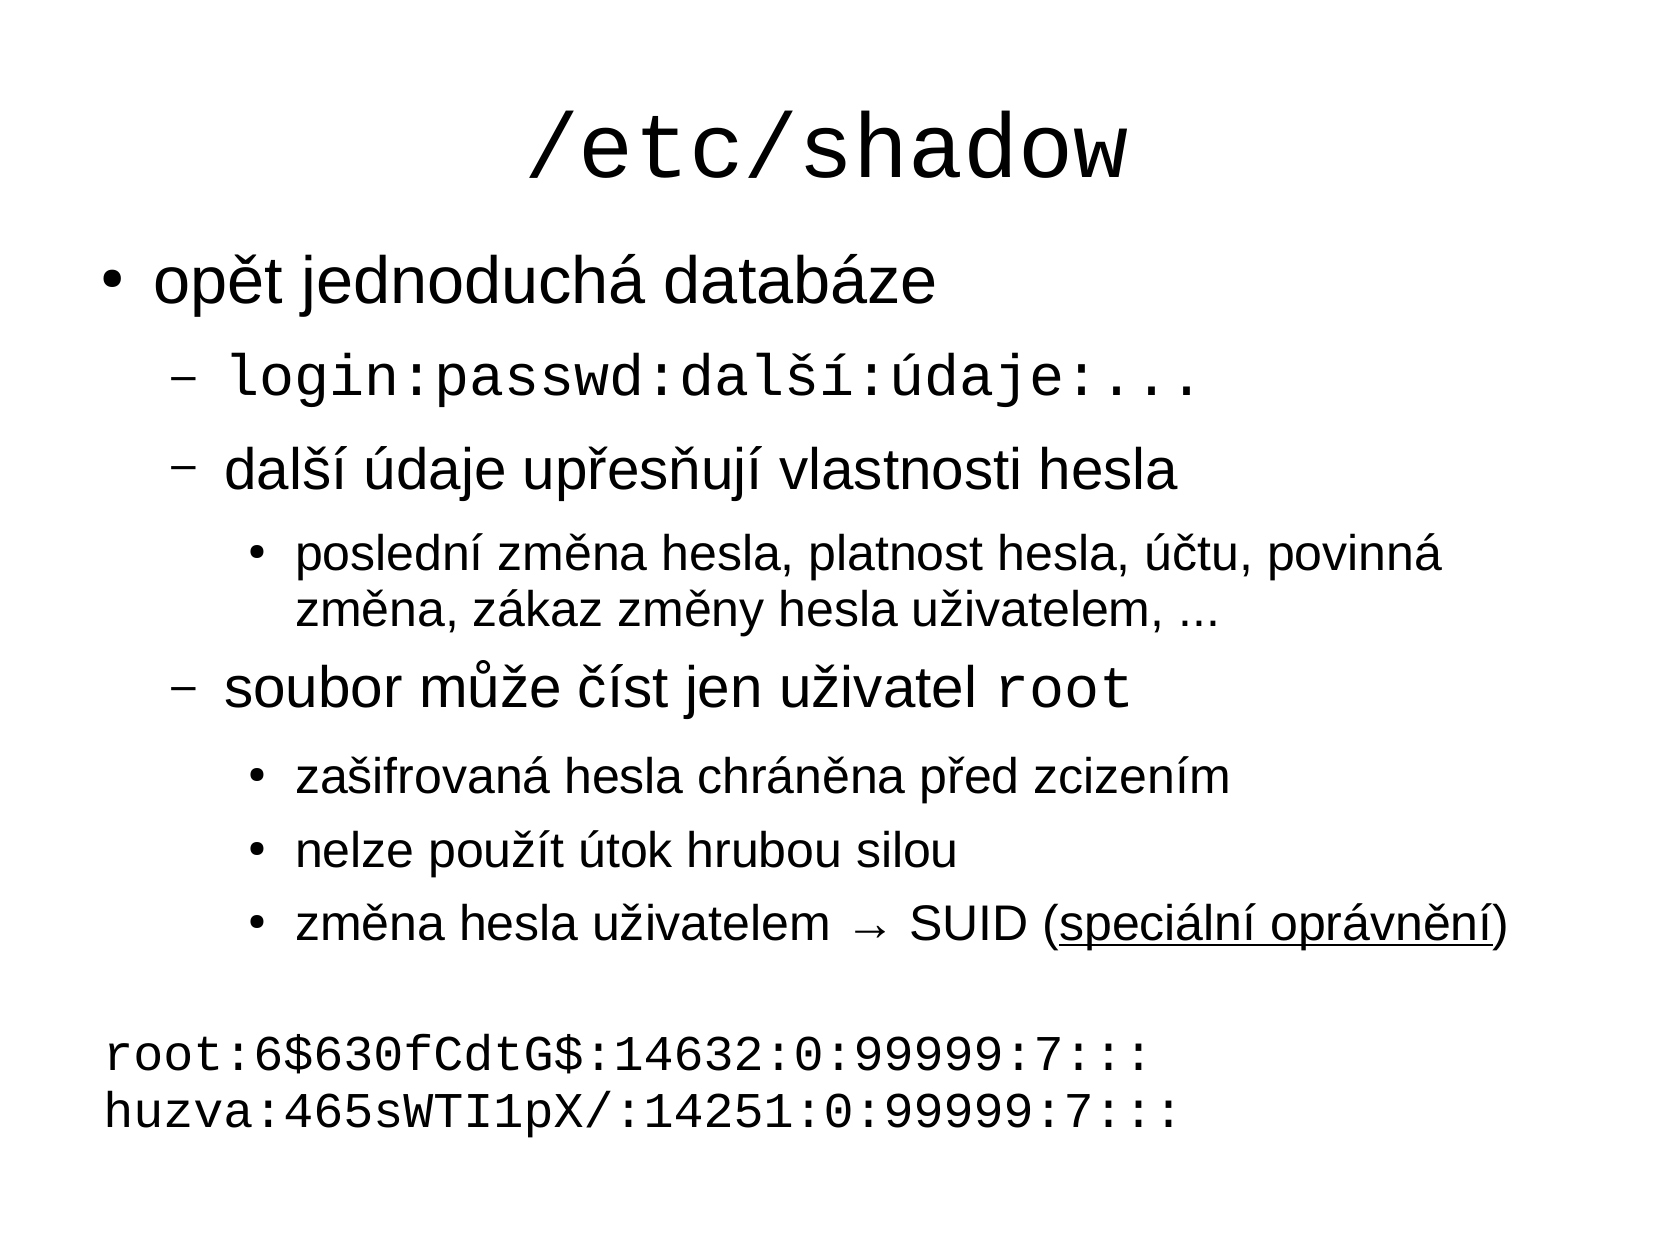

# /etc/shadow
opět jednoduchá databáze
login:passwd:další:údaje:...
další údaje upřesňují vlastnosti hesla
poslední změna hesla, platnost hesla, účtu, povinná změna, zákaz změny hesla uživatelem, ...
soubor může číst jen uživatel root
zašifrovaná hesla chráněna před zcizením
nelze použít útok hrubou silou
změna hesla uživatelem → SUID (speciální oprávnění)
root:6$630fCdtG$:14632:0:99999:7:::
huzva:465sWTI1pX/:14251:0:99999:7:::